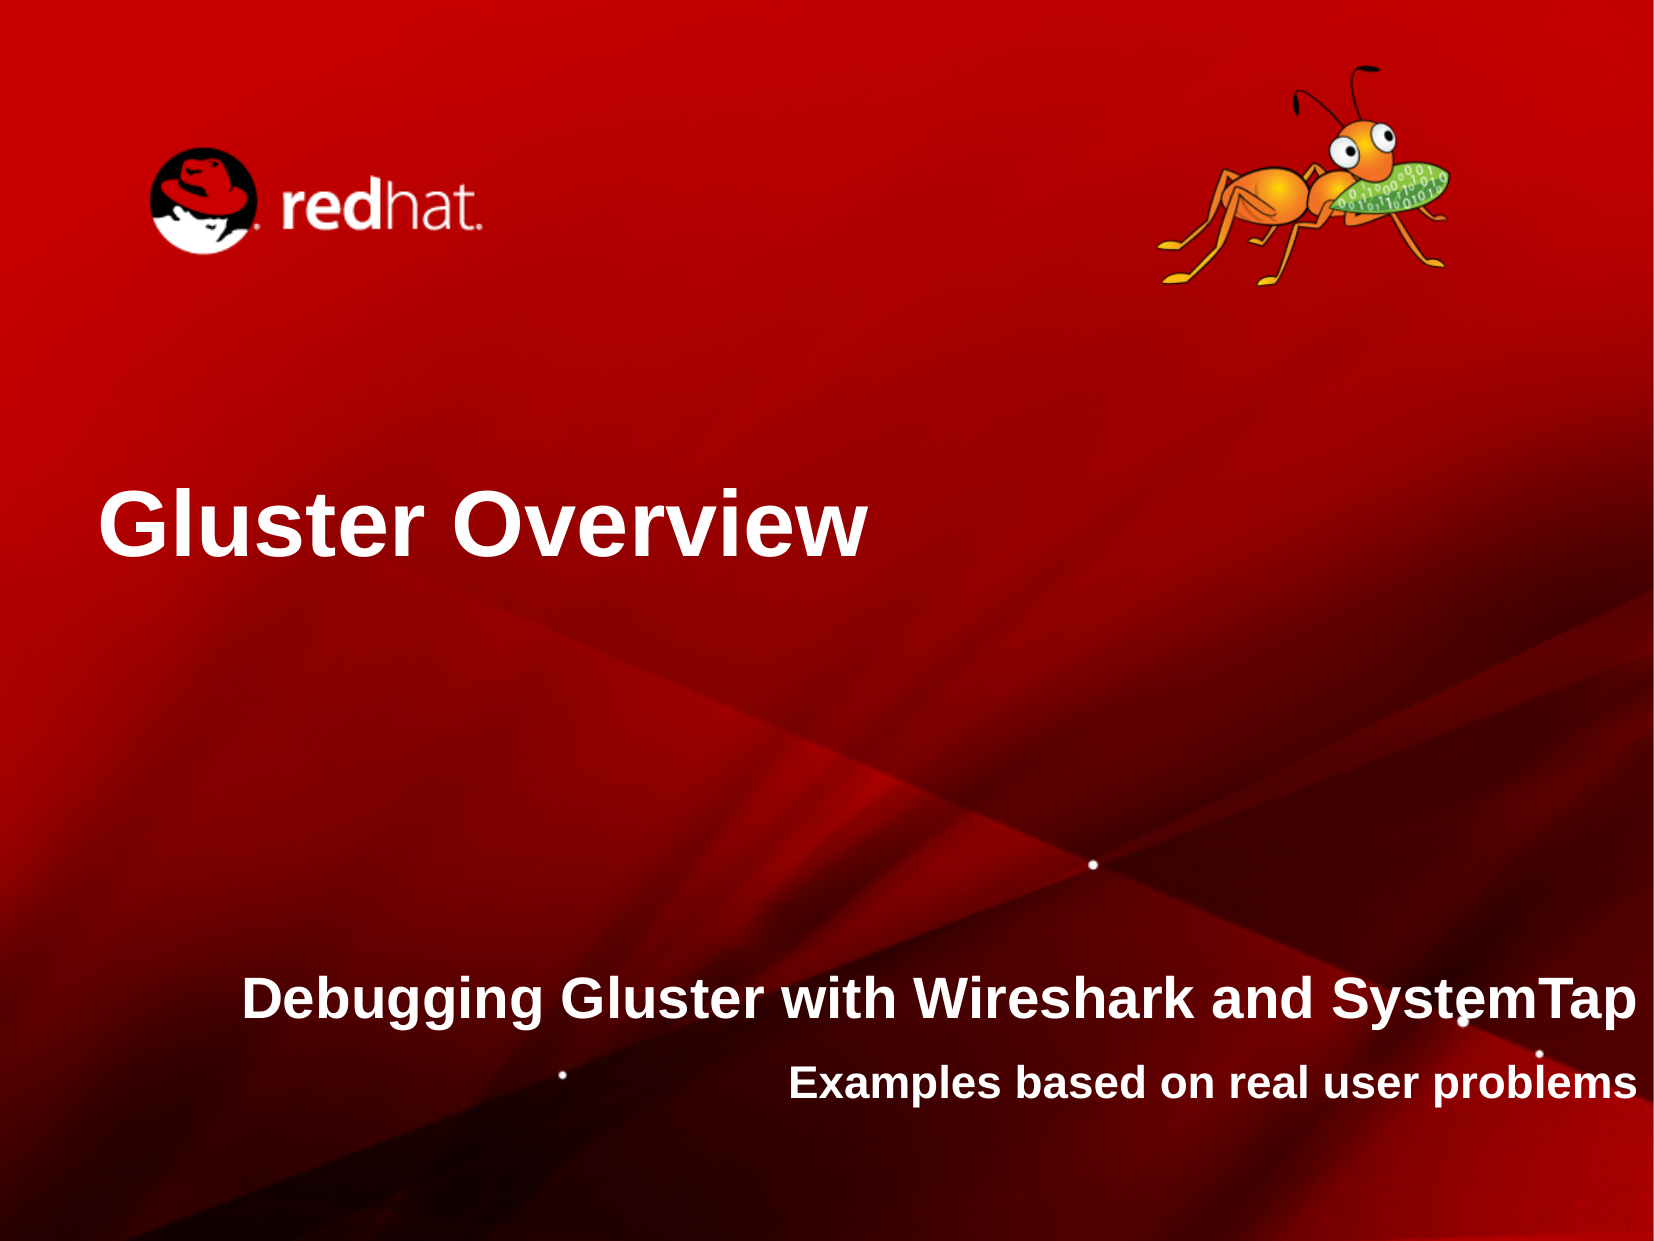

# Gluster Overview
Debugging Gluster with Wireshark and SystemTap
Examples based on real user problems